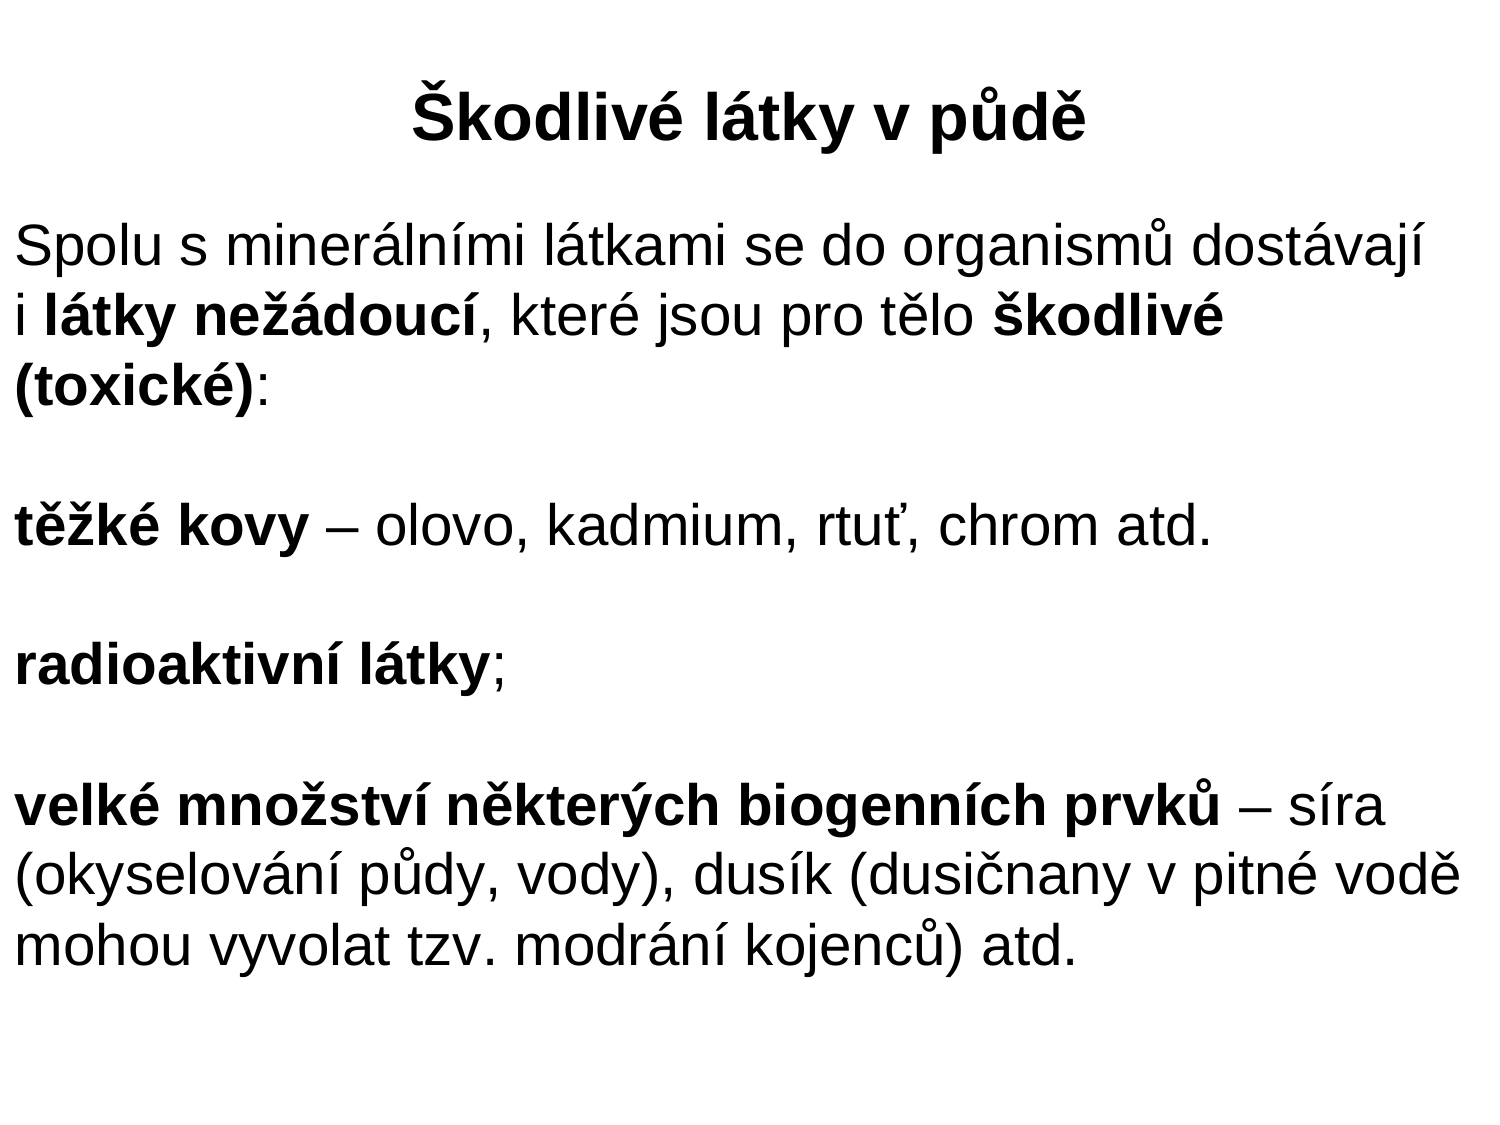

Škodlivé látky v půdě
Spolu s minerálními látkami se do organismů dostávají
i látky nežádoucí, které jsou pro tělo škodlivé (toxické):
těžké kovy – olovo, kadmium, rtuť, chrom atd.
radioaktivní látky;
velké množství některých biogenních prvků – síra (okyselování půdy, vody), dusík (dusičnany v pitné vodě mohou vyvolat tzv. modrání kojenců) atd.